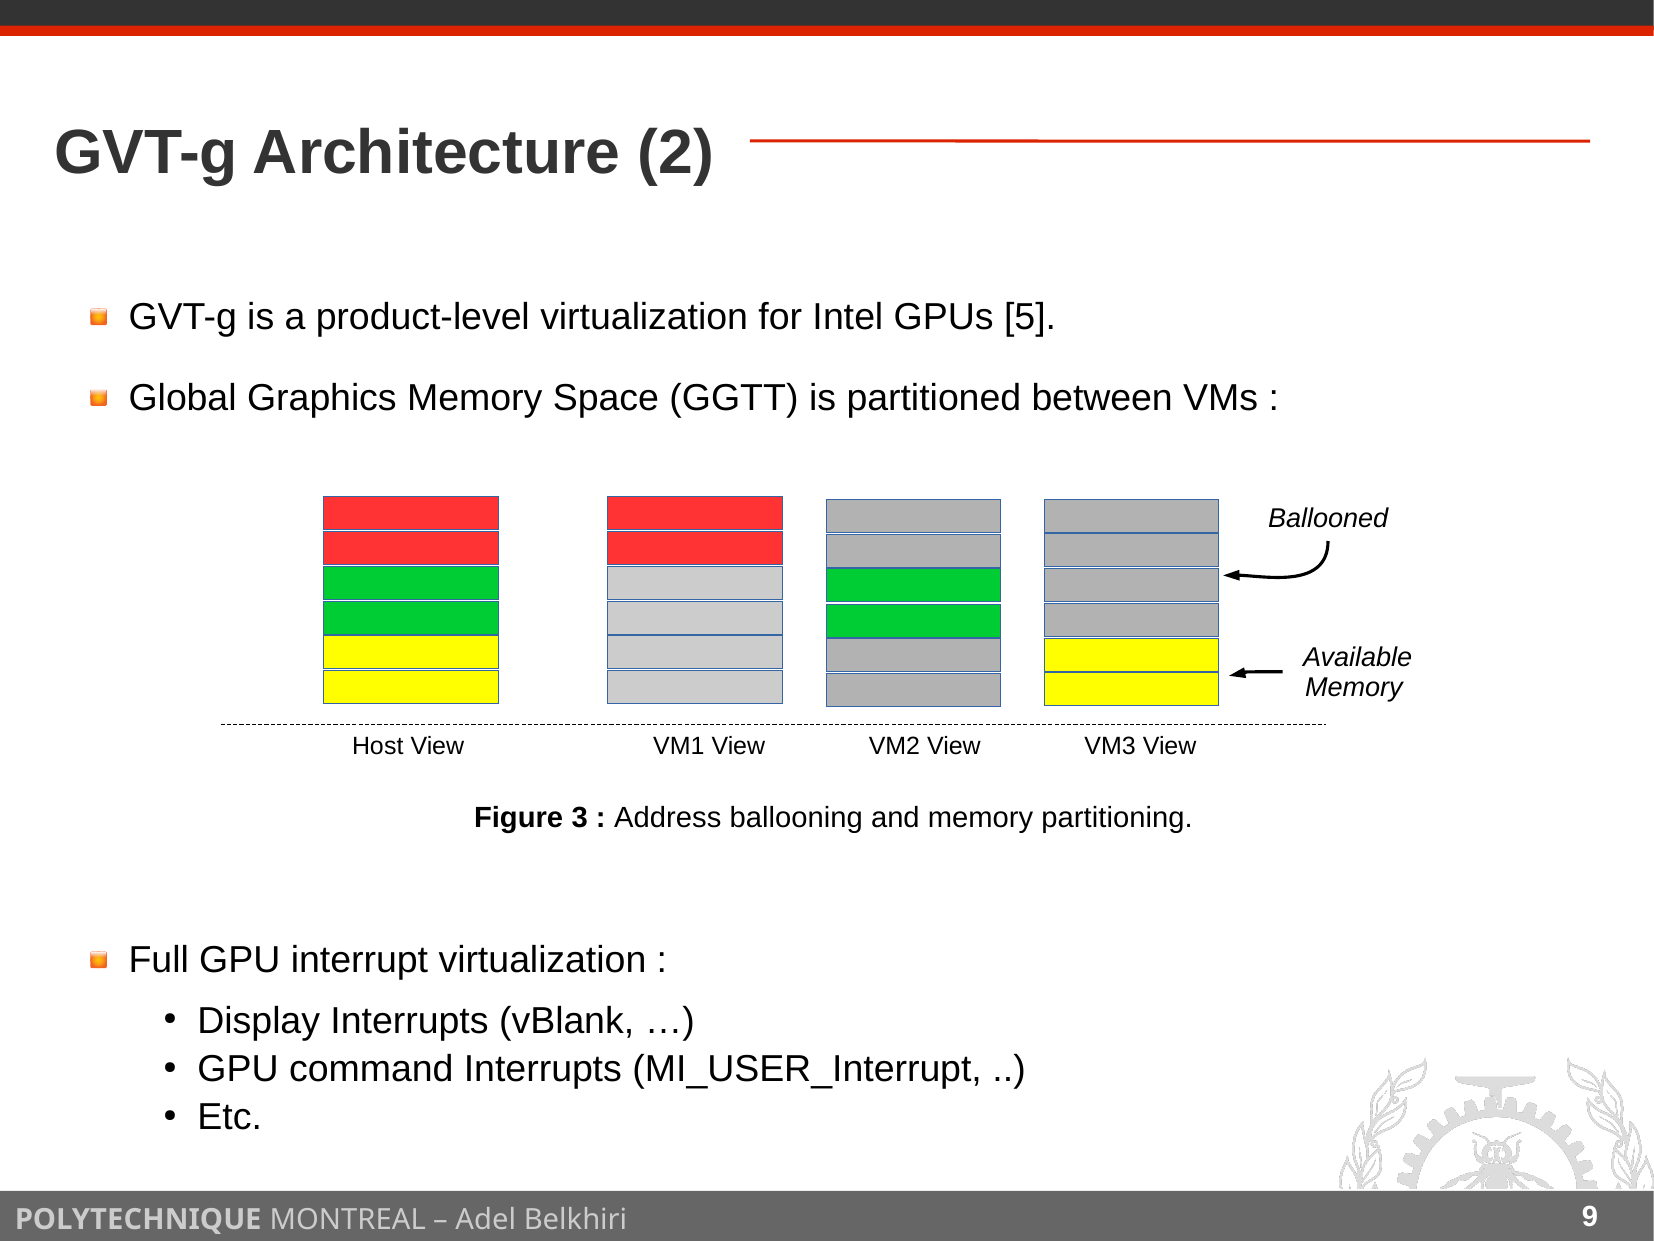

GVT-g Architecture (2)
 GVT-g is a product-level virtualization for Intel GPUs [5].
 Global Graphics Memory Space (GGTT) is partitioned between VMs :
Ballooned
Host View
VM1 View
VM3 View
VM2 View
Available Memory
Figure 3 : Address ballooning and memory partitioning.
 Full GPU interrupt virtualization :
 Display Interrupts (vBlank, …)
 GPU command Interrupts (MI_USER_Interrupt, ..)
 Etc.
9
POLYTECHNIQUE MONTREAL – Adel Belkhiri